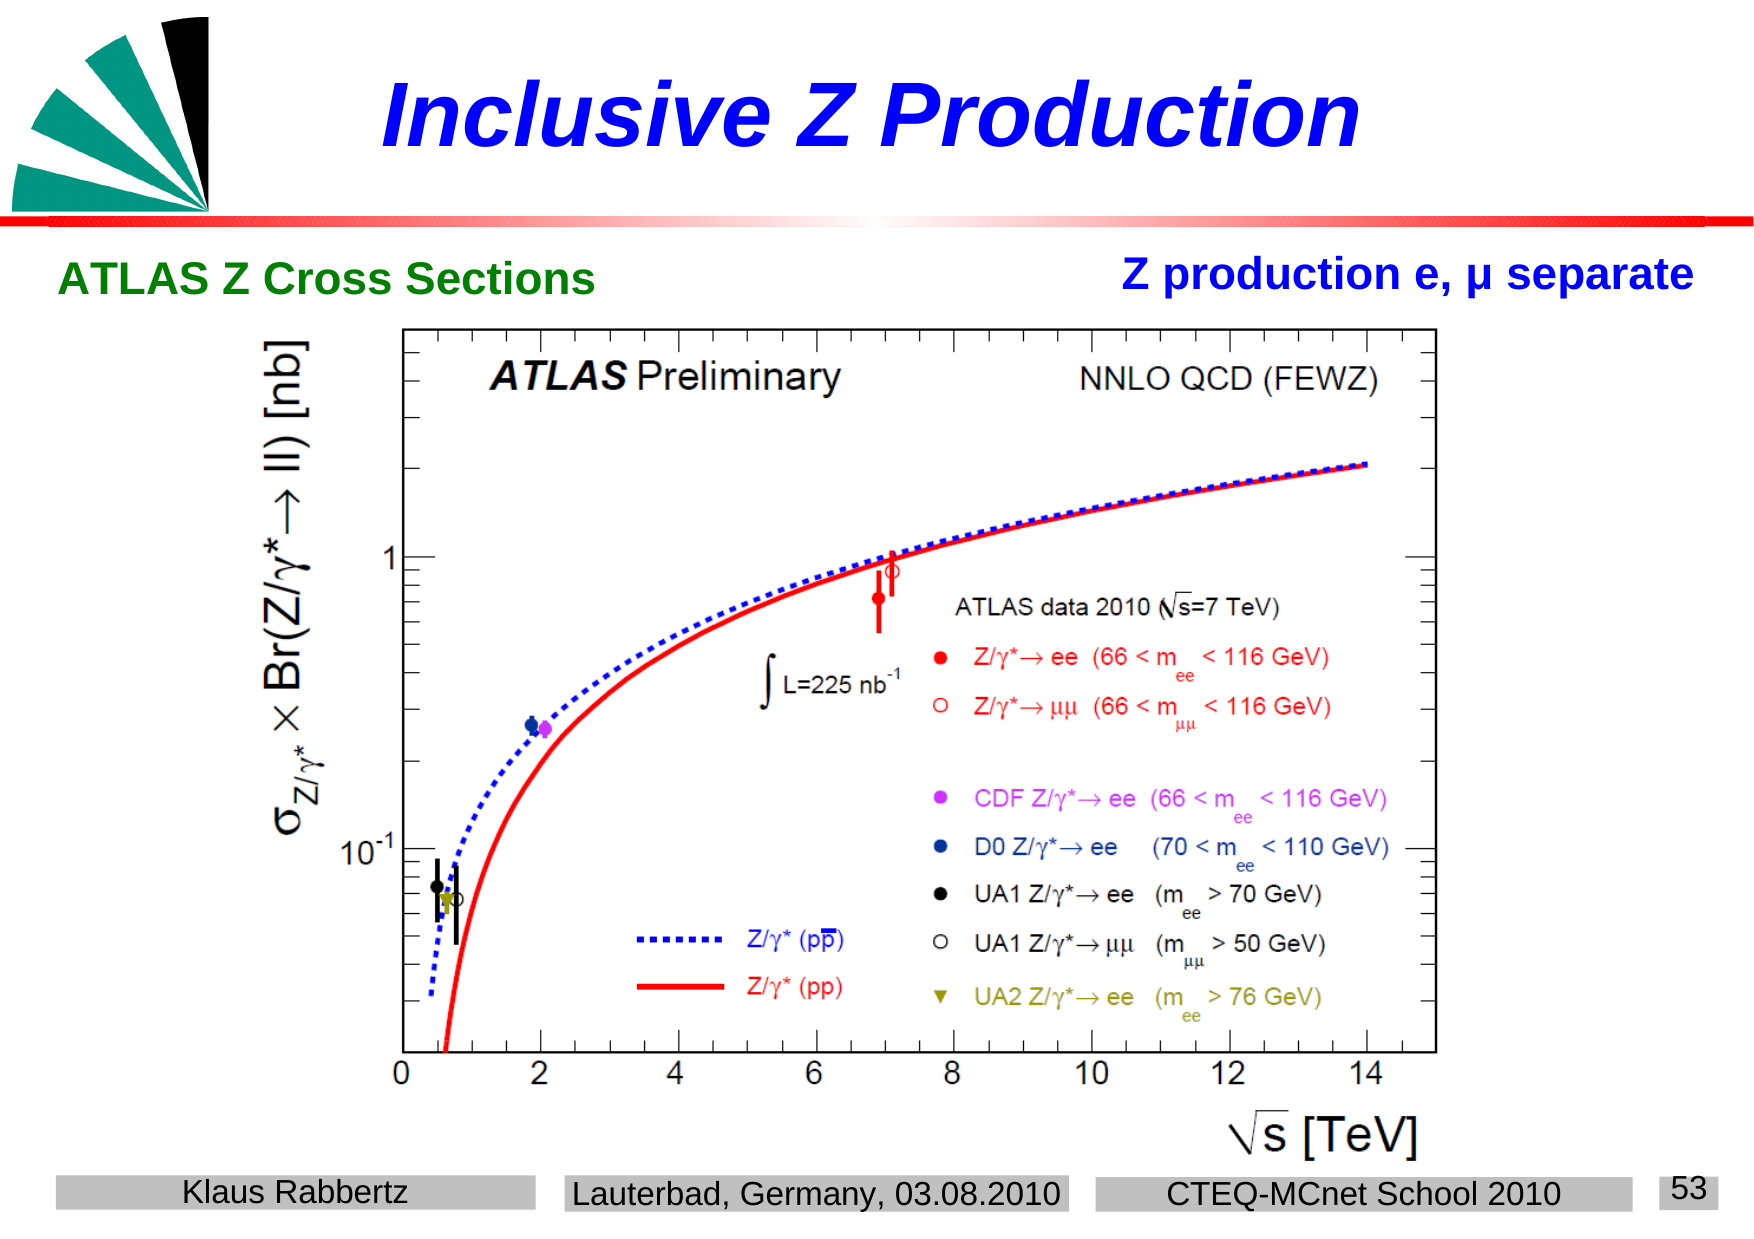

# Inclusive Z Production
Z production e, μ separate
ATLAS Z Cross Sections